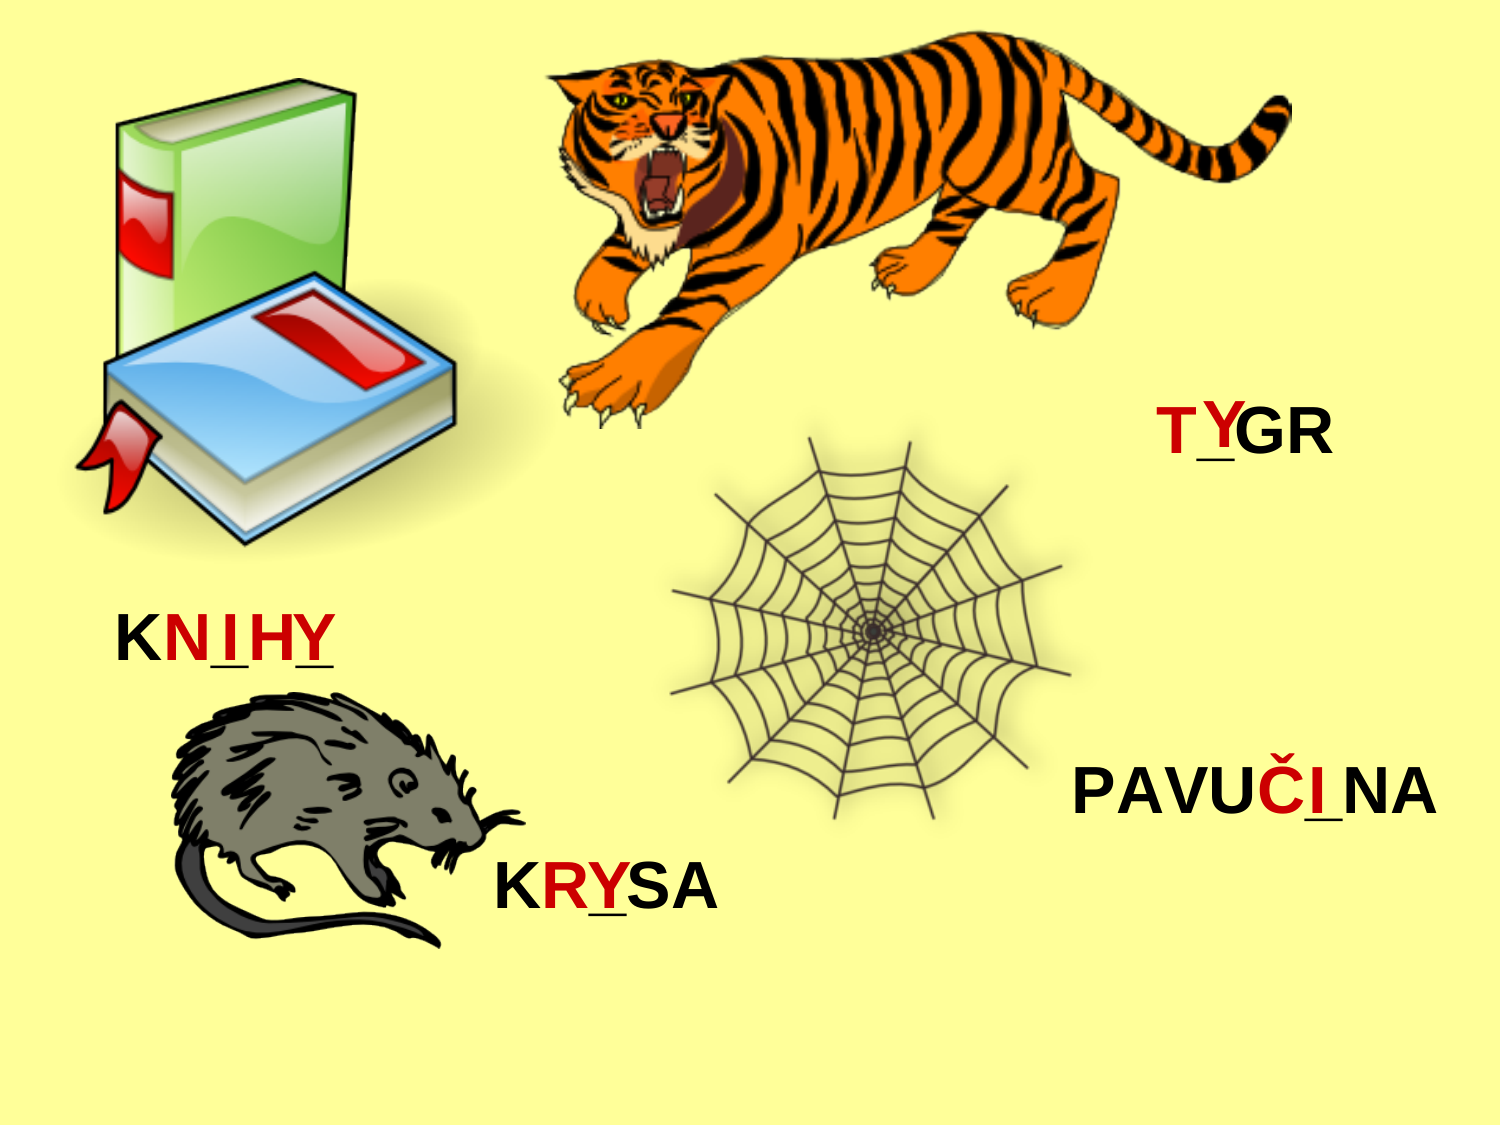

# T_GR
Y
KN_H_
I
Y
PAVUČ_NA
I
KR_SA
Y